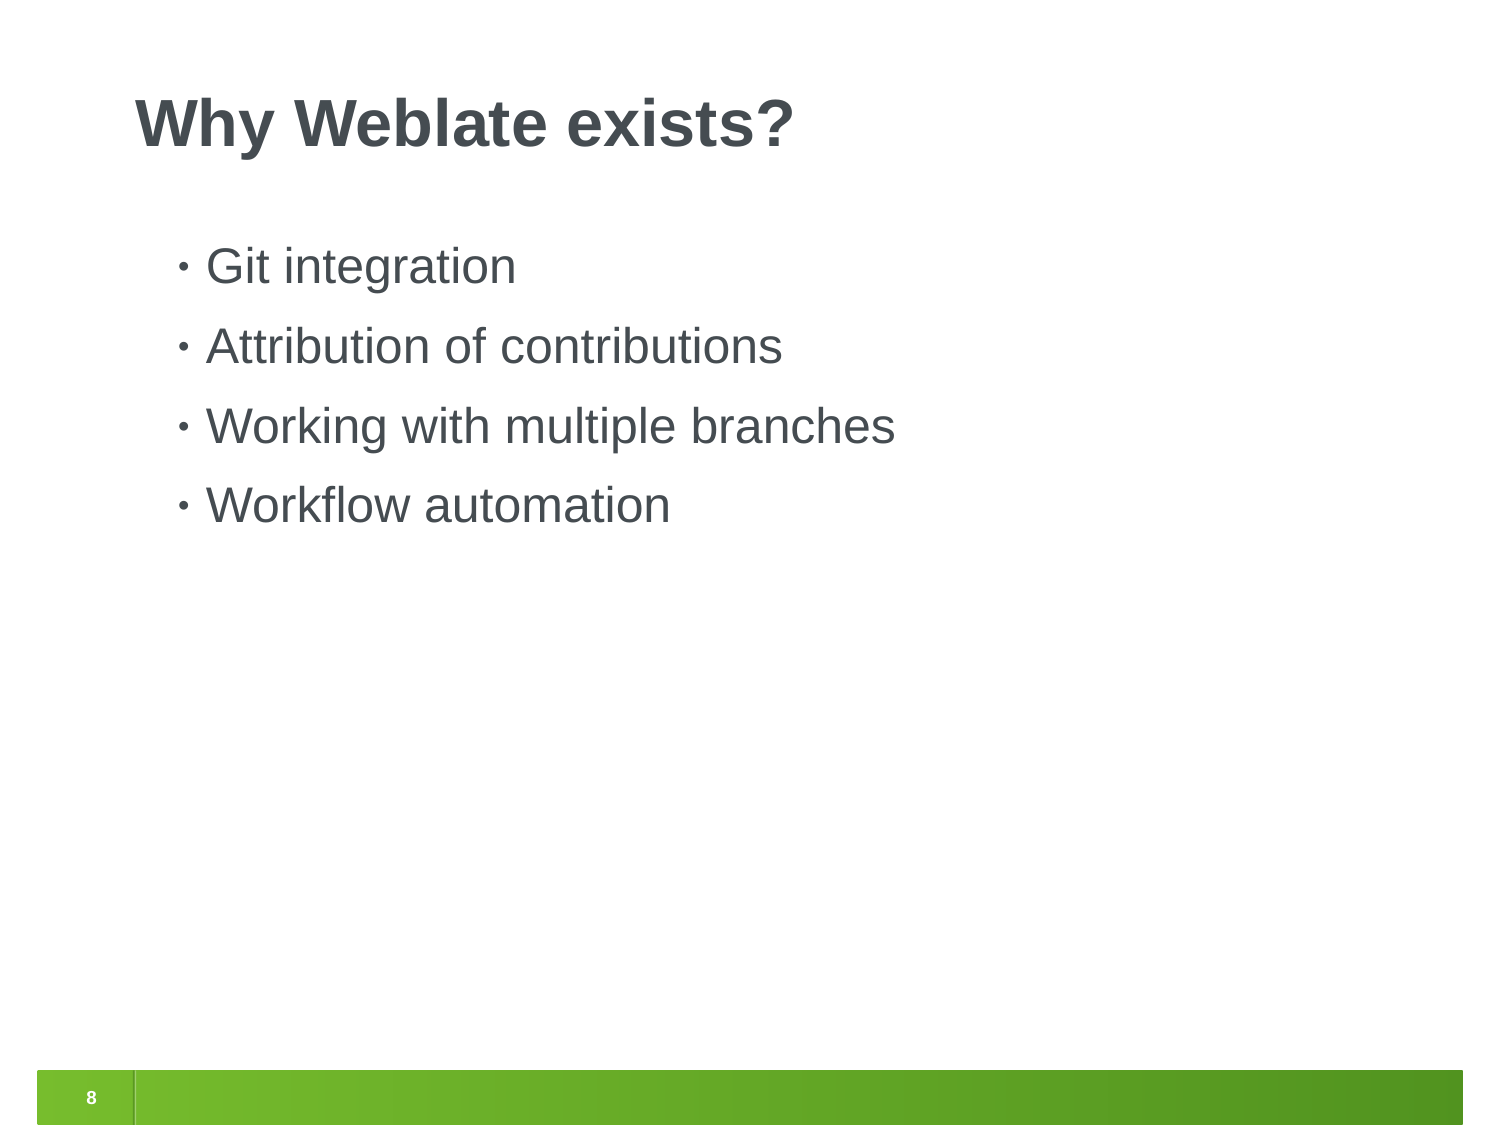

# Why Weblate exists?
Git integration
Attribution of contributions
Working with multiple branches
Workflow automation